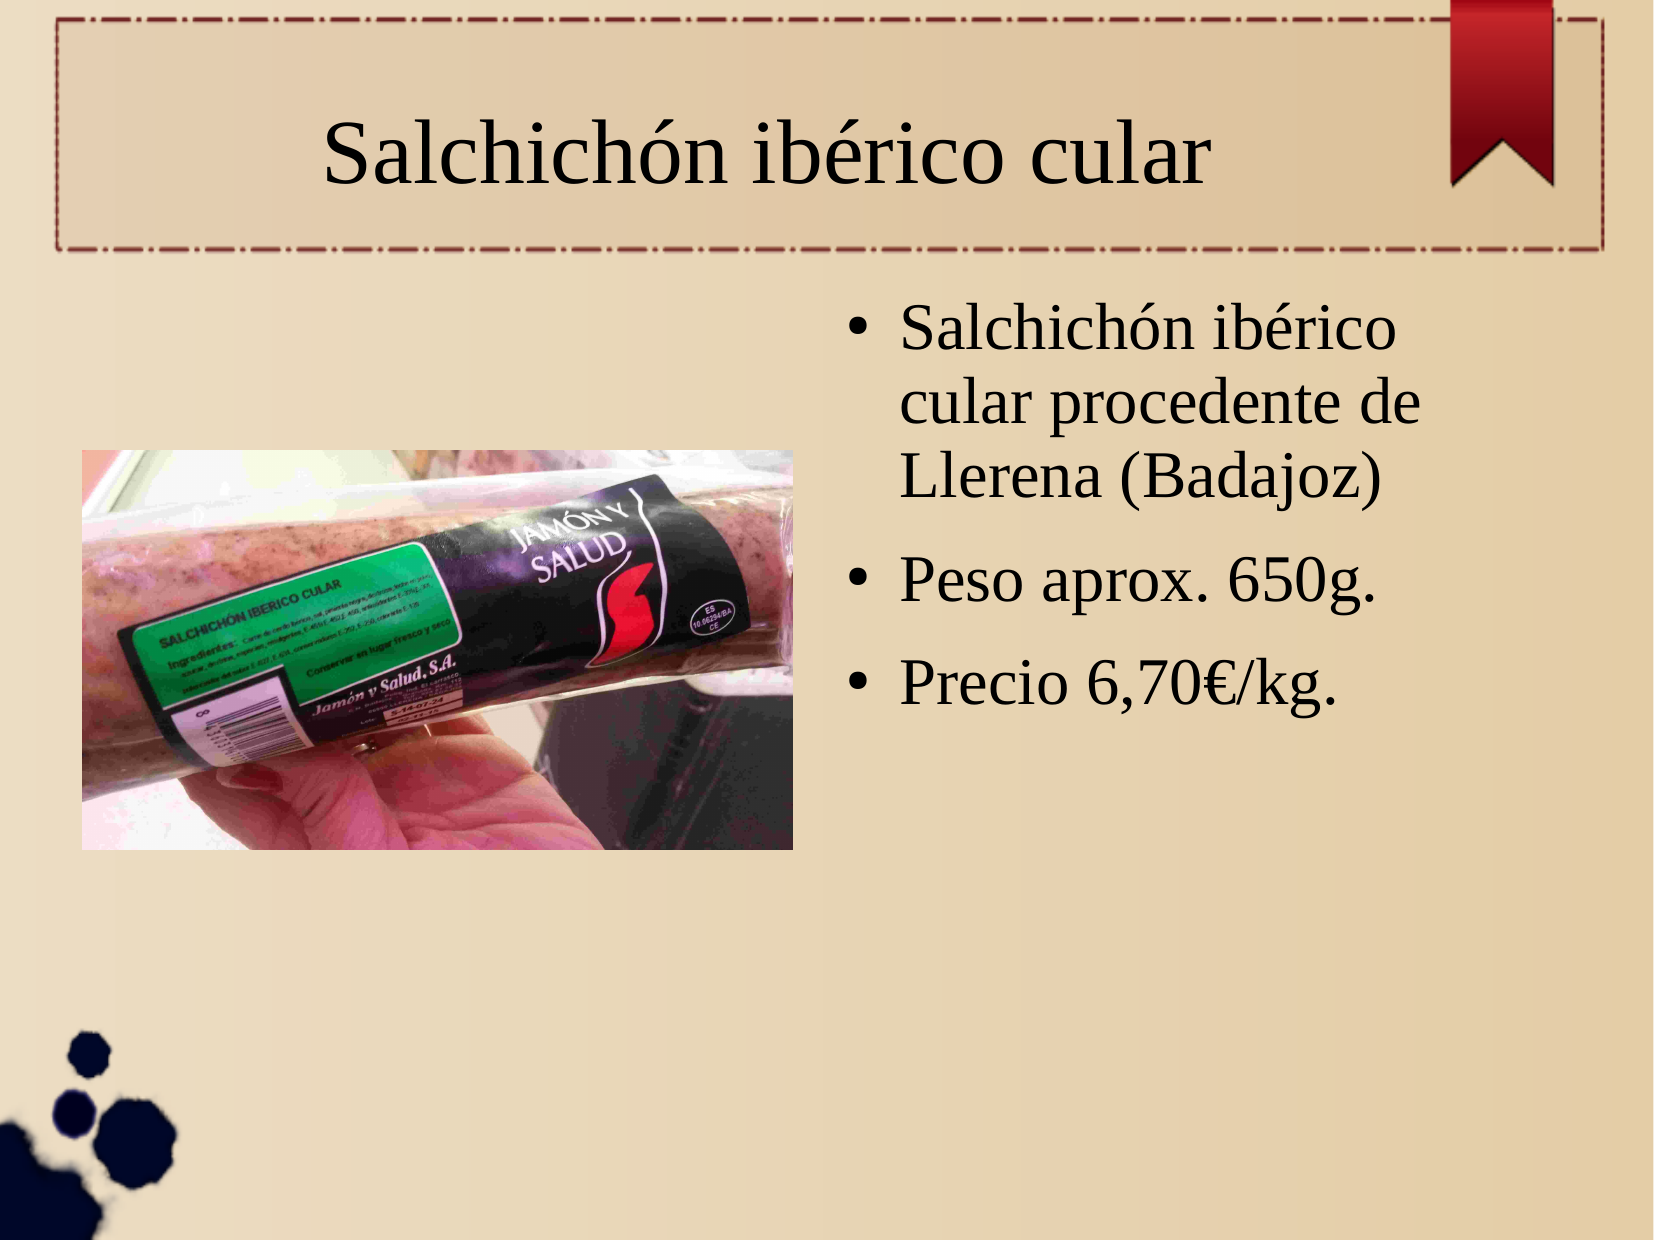

# Salchichón ibérico cular
Salchichón ibérico cular procedente de Llerena (Badajoz)
Peso aprox. 650g.
Precio 6,70€/kg.